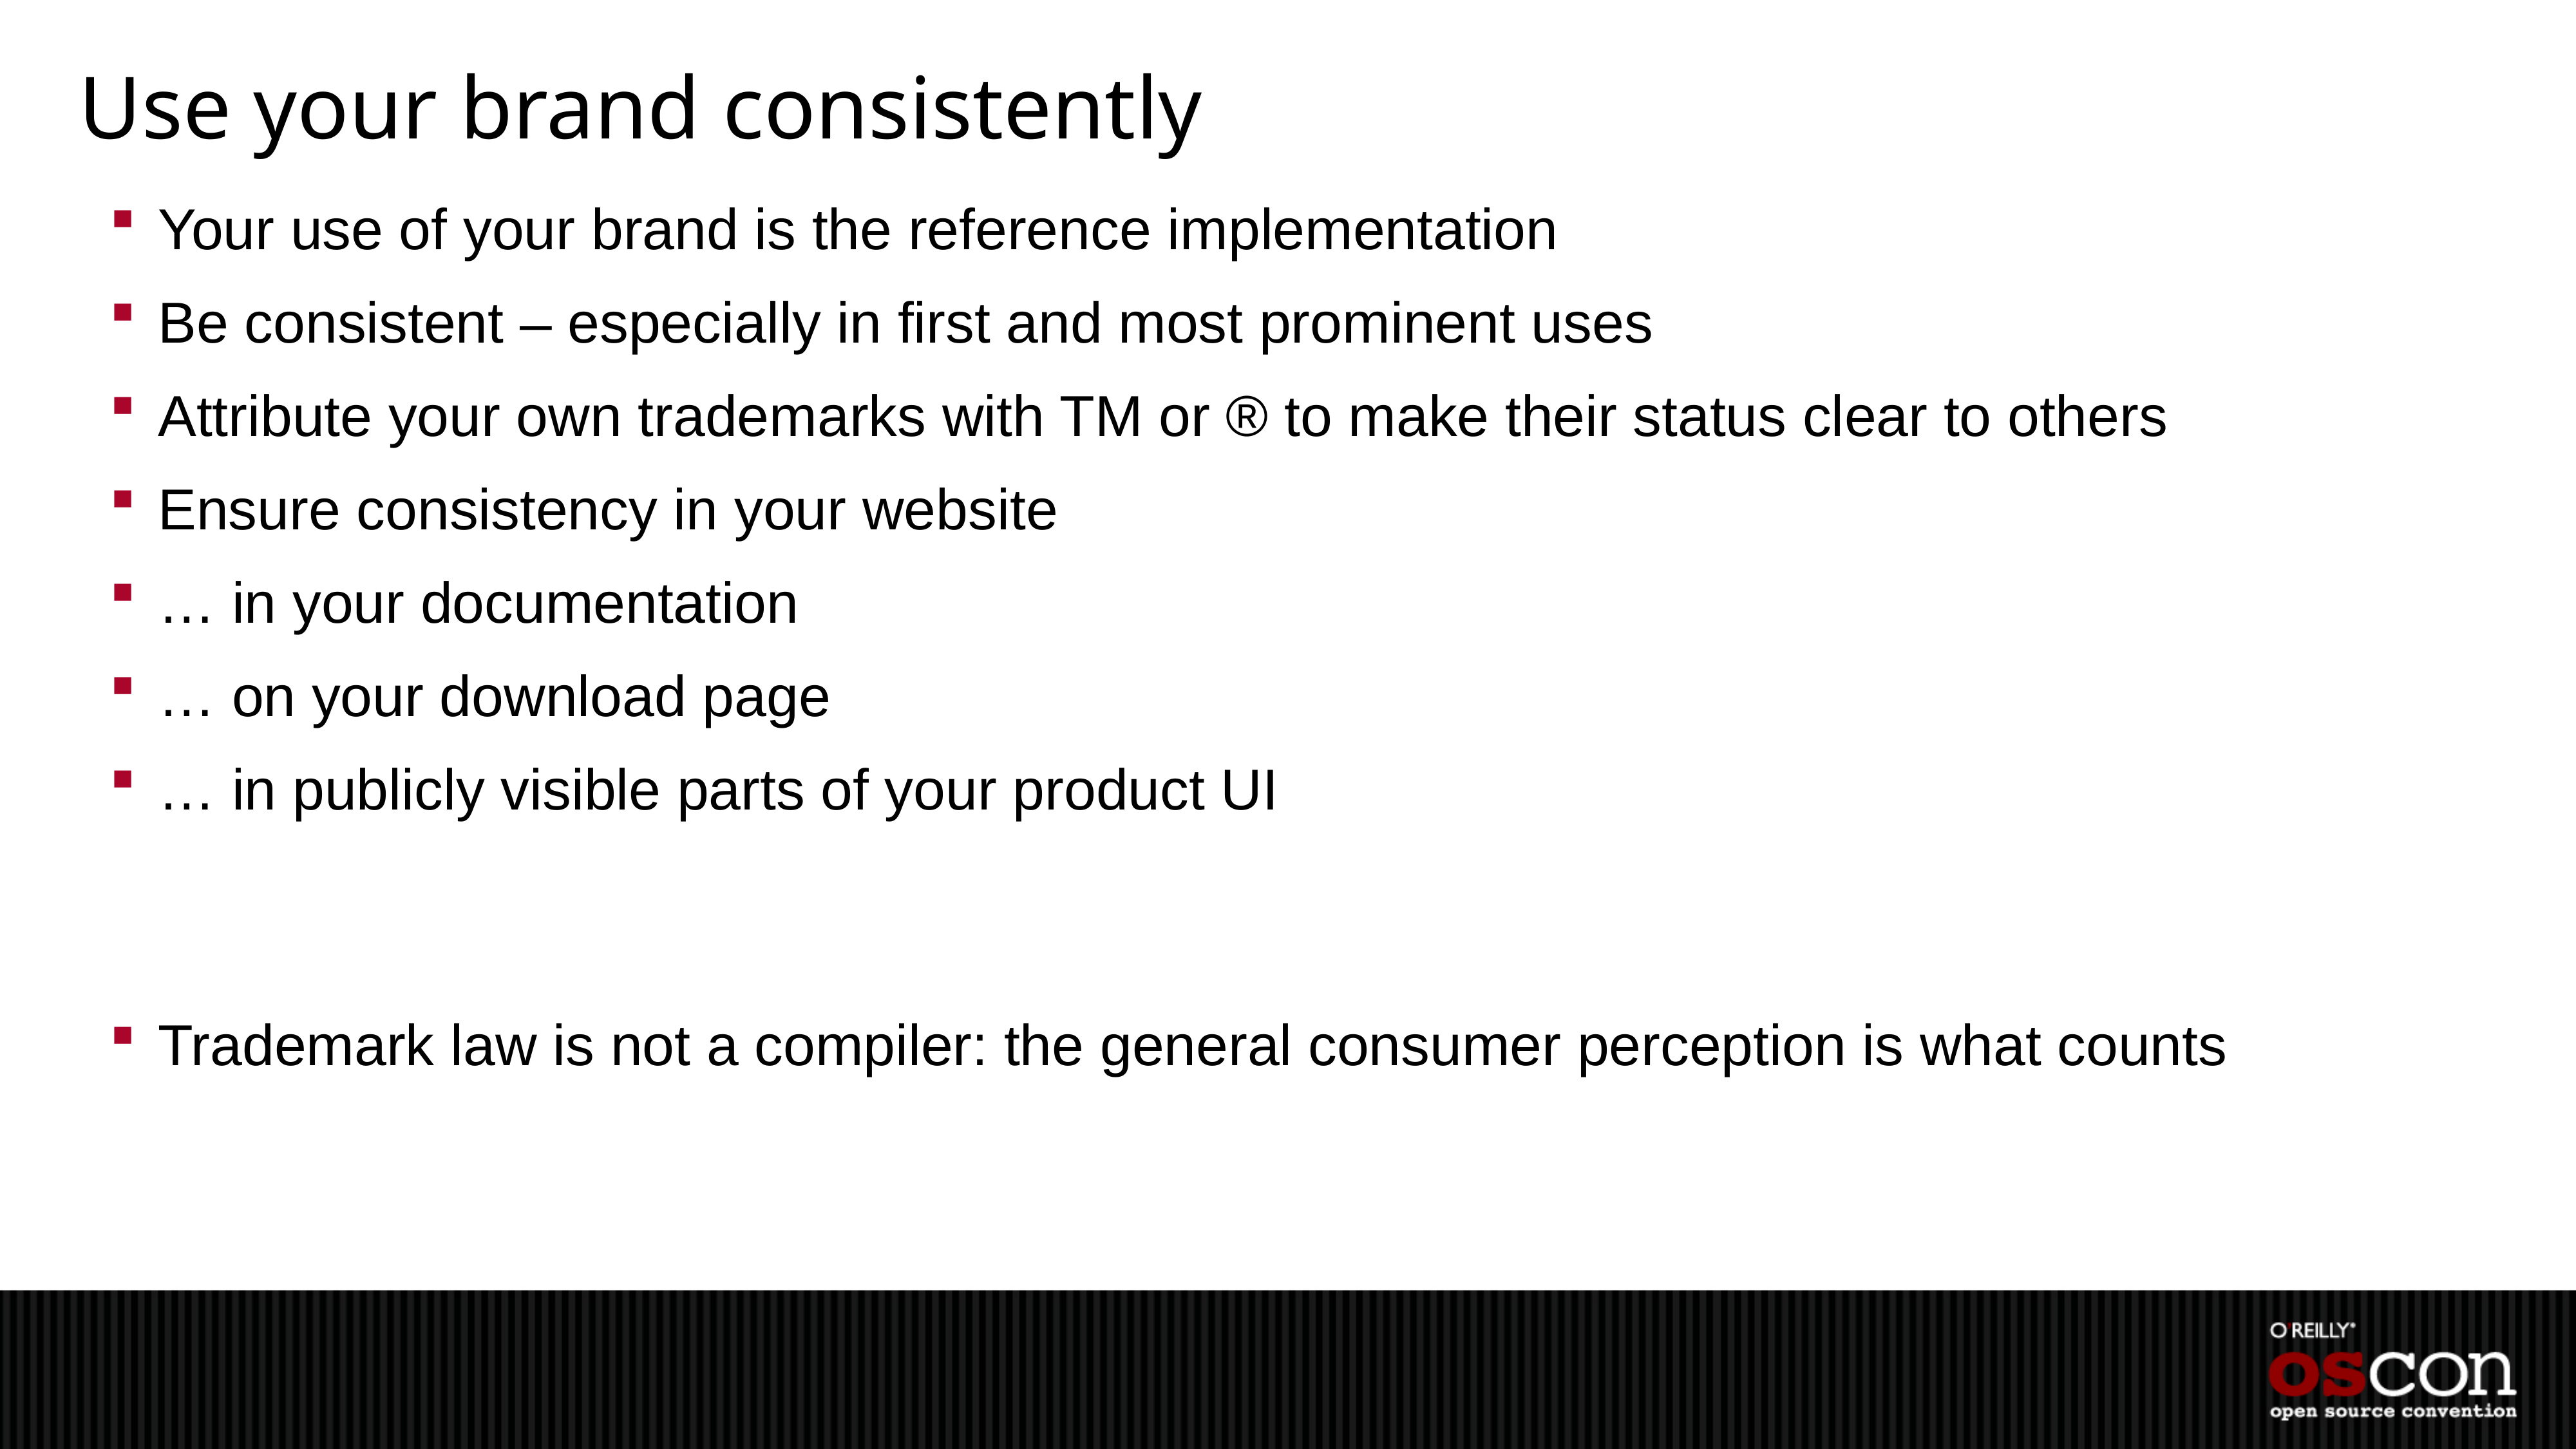

# Use your brand consistently
Your use of your brand is the reference implementation
Be consistent – especially in first and most prominent uses
Attribute your own trademarks with TM or ® to make their status clear to others
Ensure consistency in your website
… in your documentation
… on your download page
… in publicly visible parts of your product UI
Trademark law is not a compiler: the general consumer perception is what counts